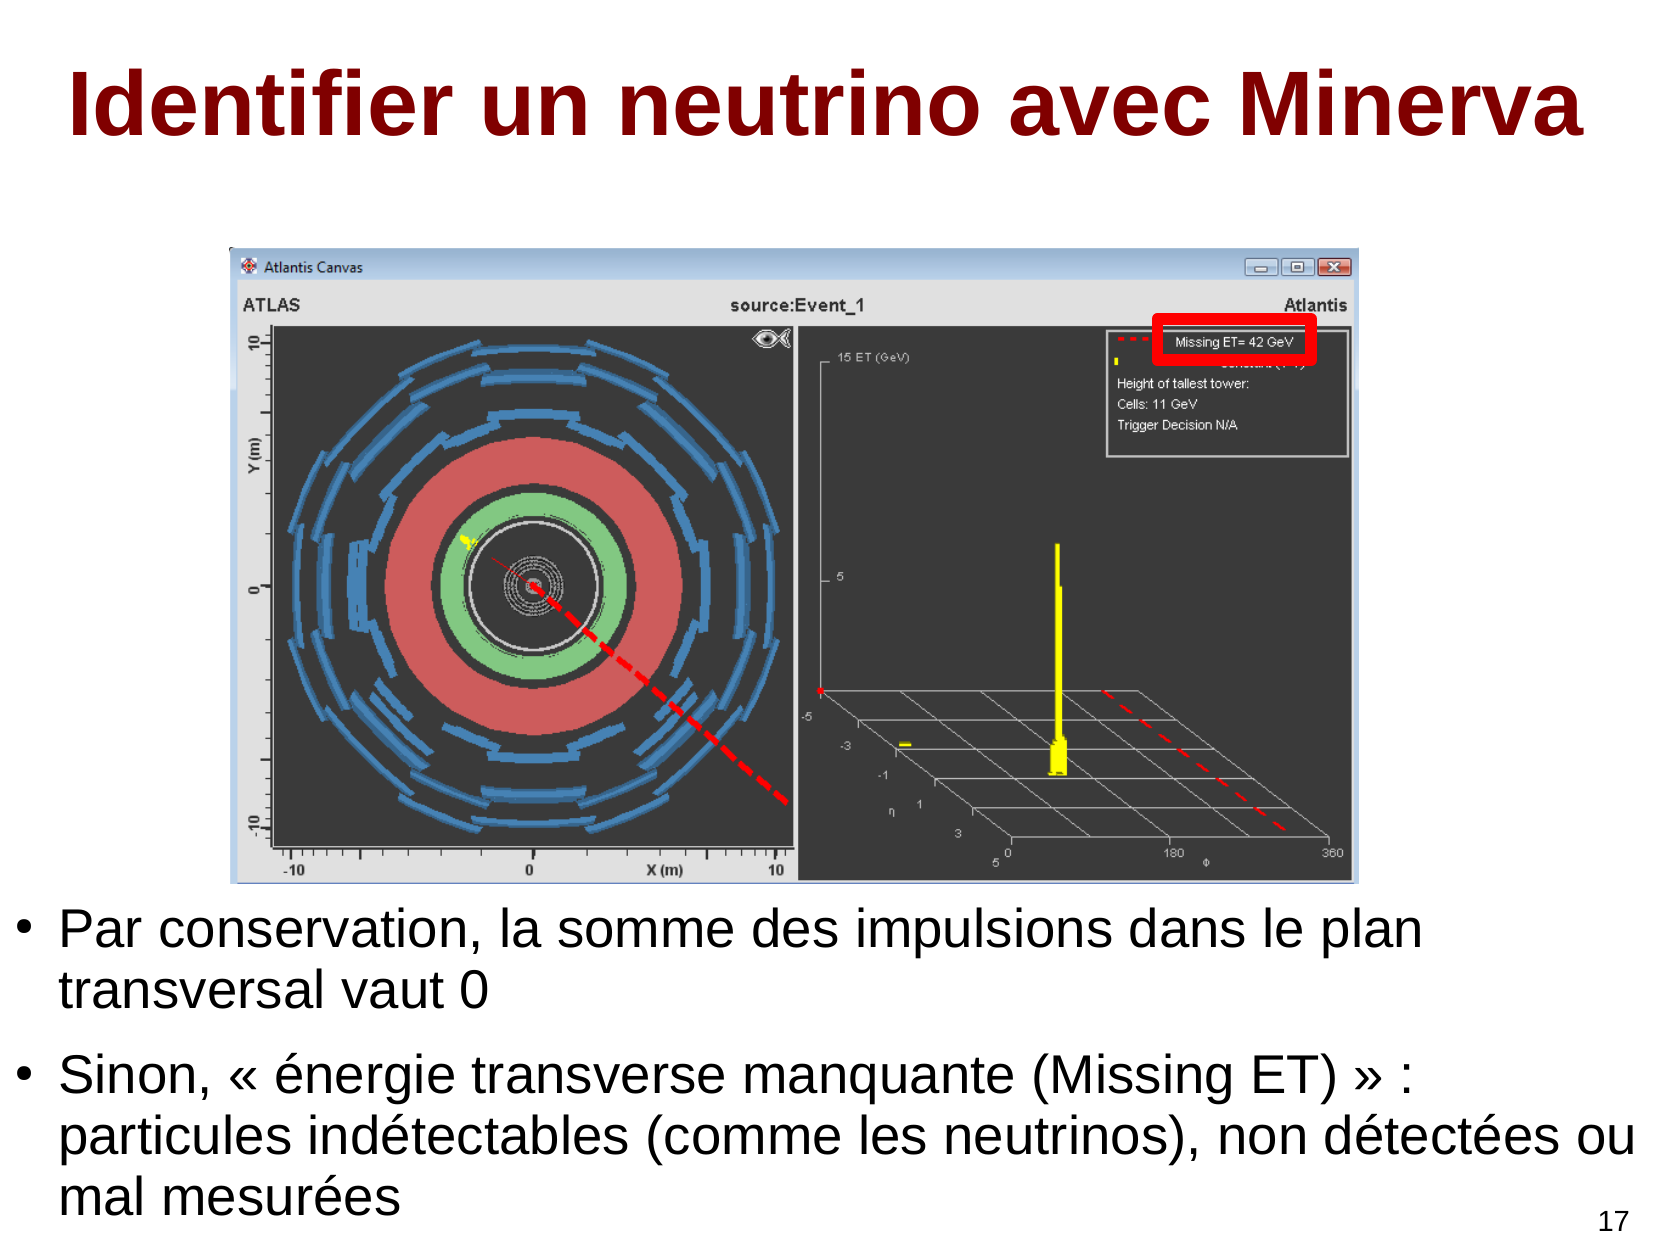

# Identifier un neutrino avec Minerva
Par conservation, la somme des impulsions dans le plan transversal vaut 0
Sinon, « énergie transverse manquante (Missing ET) » : particules indétectables (comme les neutrinos), non détectées ou mal mesurées
Représenté par une ligne rouge pointillée, valeur en haut à droite
17